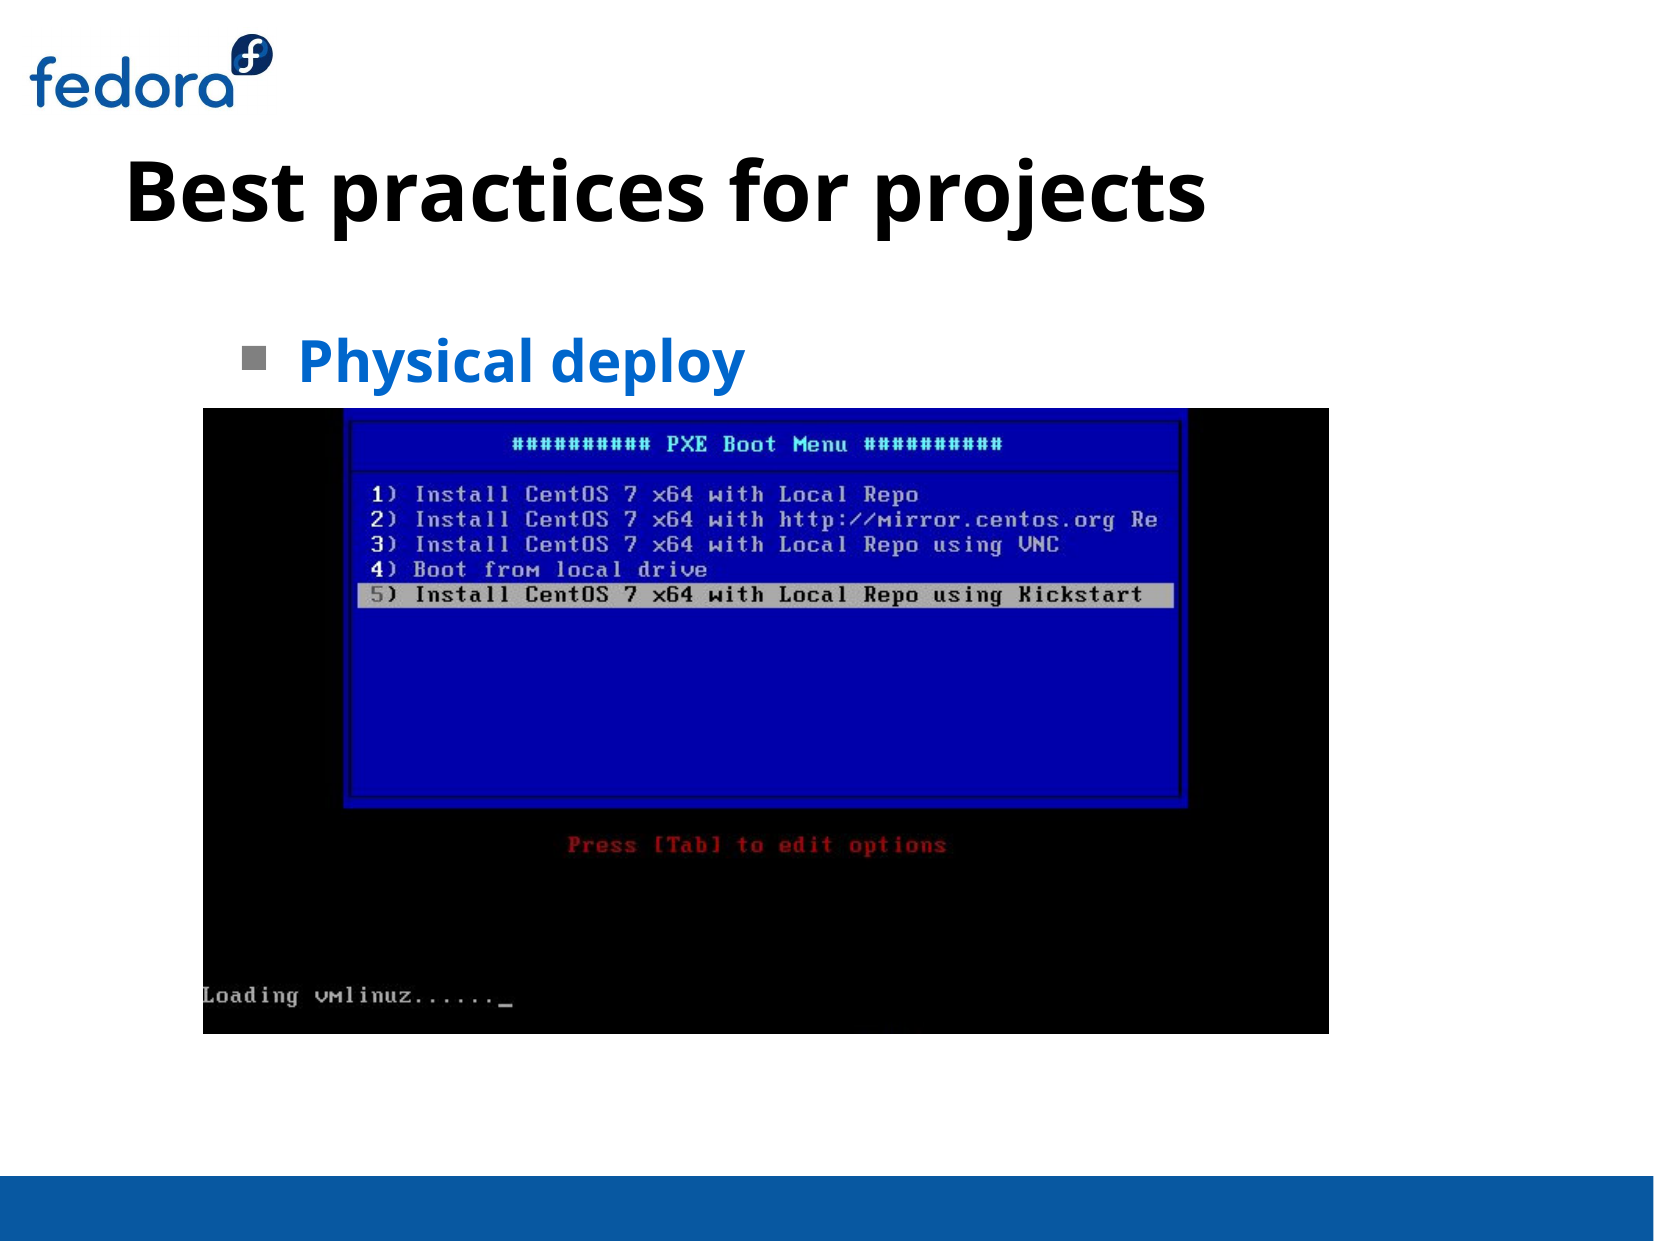

# Best practices for projects
Physical deploy